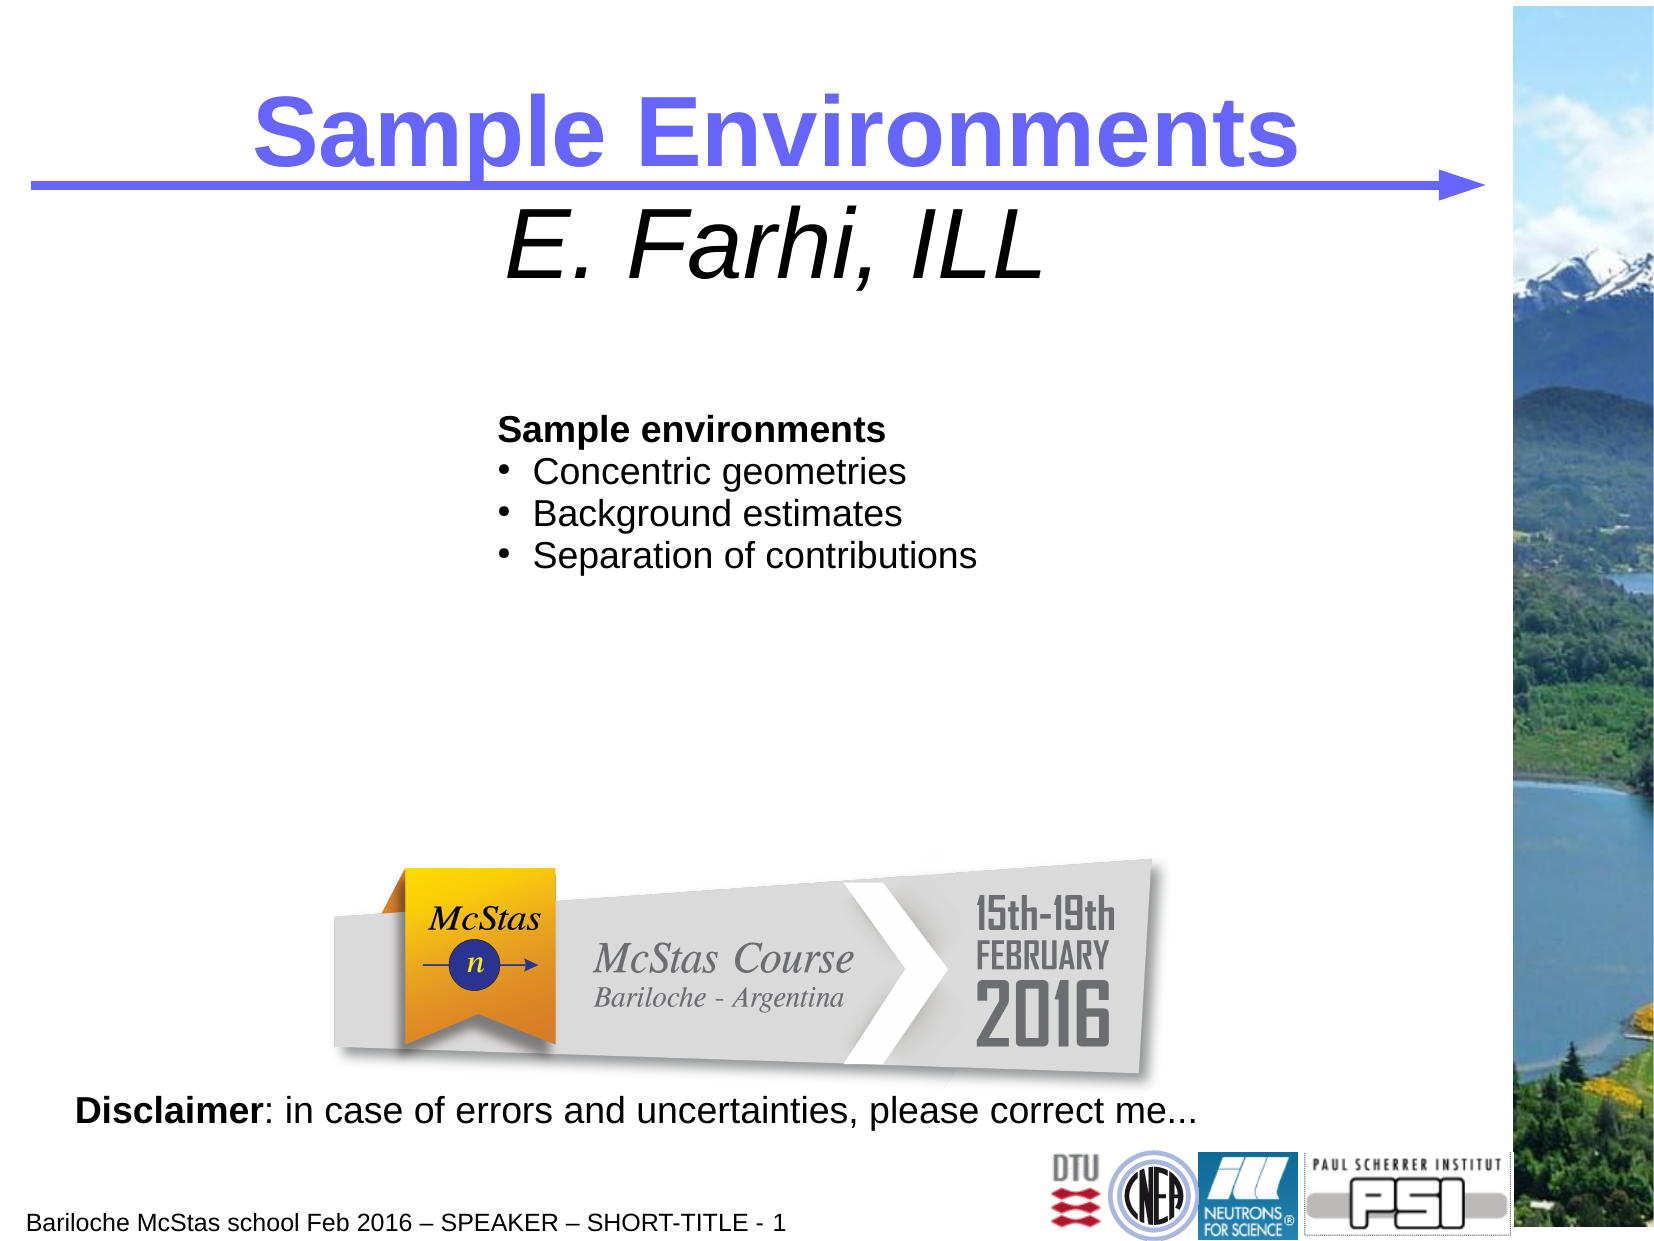

Sample Environments
E. Farhi, ILL
Sample environments
Concentric geometries
Background estimates
Separation of contributions
Disclaimer: in case of errors and uncertainties, please correct me...